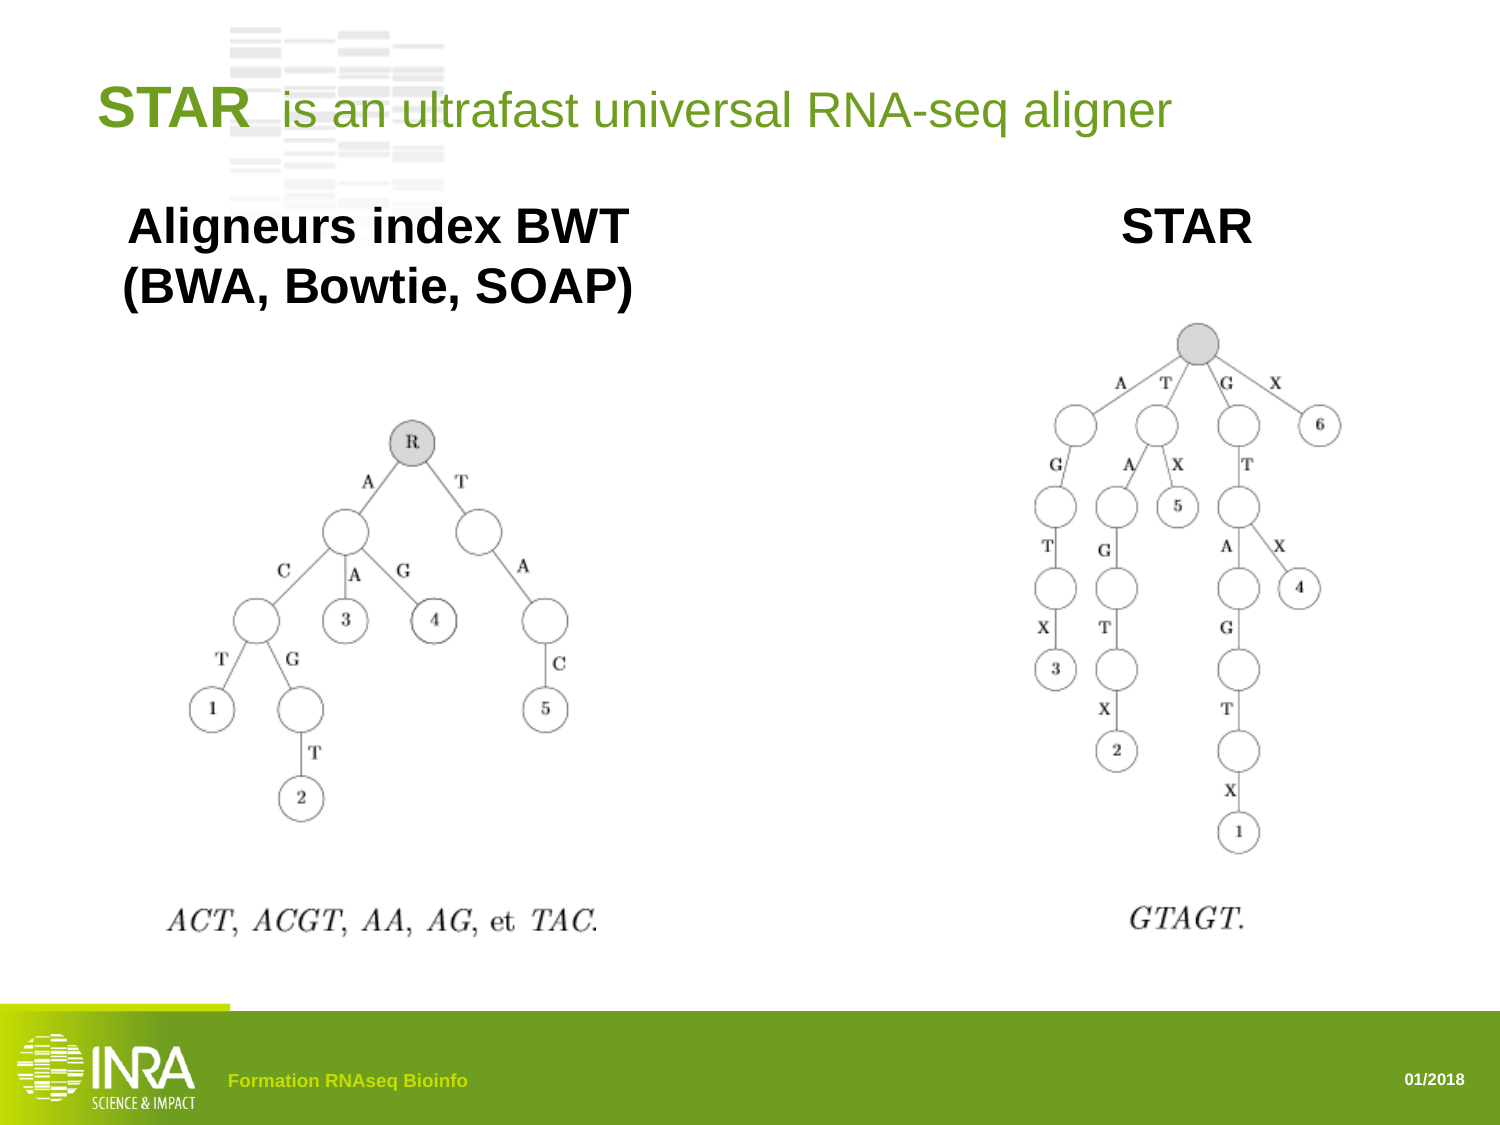

STAR is an ultrafast universal RNA-seq aligner
Aligneurs index BWT
(BWA, Bowtie, SOAP)
STAR